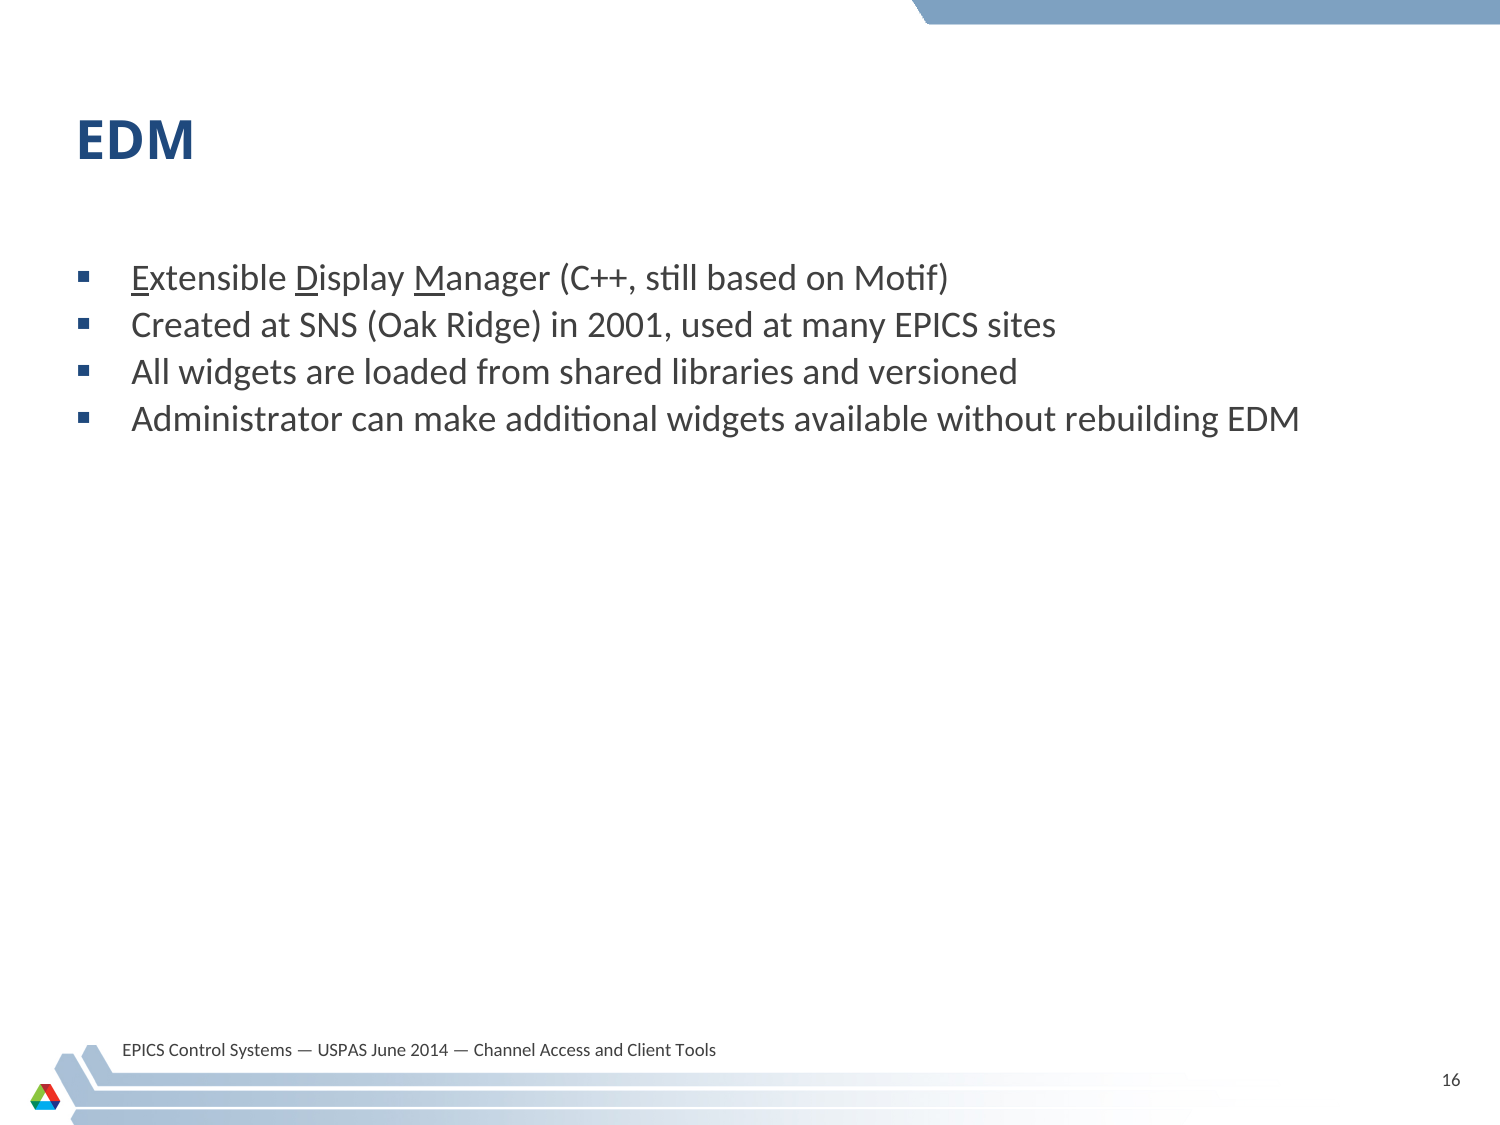

# EDM
Extensible Display Manager (C++, still based on Motif)
Created at SNS (Oak Ridge) in 2001, used at many EPICS sites
All widgets are loaded from shared libraries and versioned
Administrator can make additional widgets available without rebuilding EDM
EPICS Control Systems — USPAS June 2014 — Channel Access and Client Tools
16